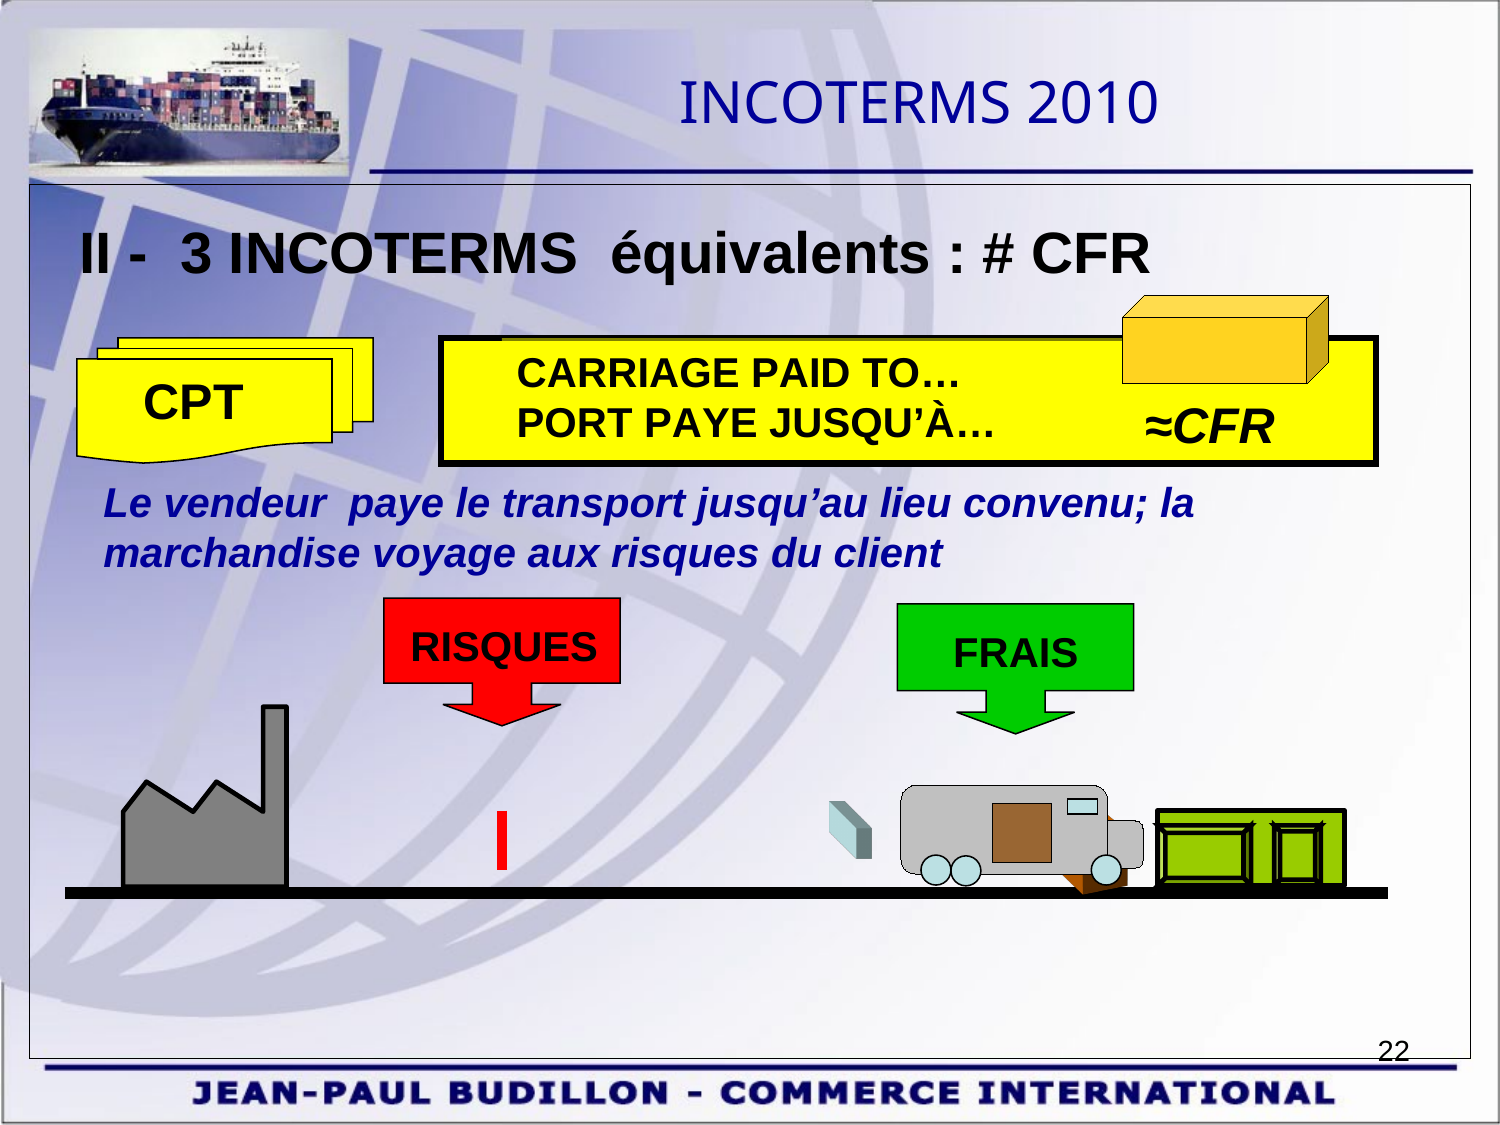

# INCOTERMS 2010
II - 3 INCOTERMS  équivalents : # CFR
CARRIAGE PAID TO…
PORT PAYE JUSQU’À…
CPT
≈CFR
Le vendeur paye le transport jusqu’au lieu convenu; la marchandise voyage aux risques du client
RISQUES
FRAIS
22